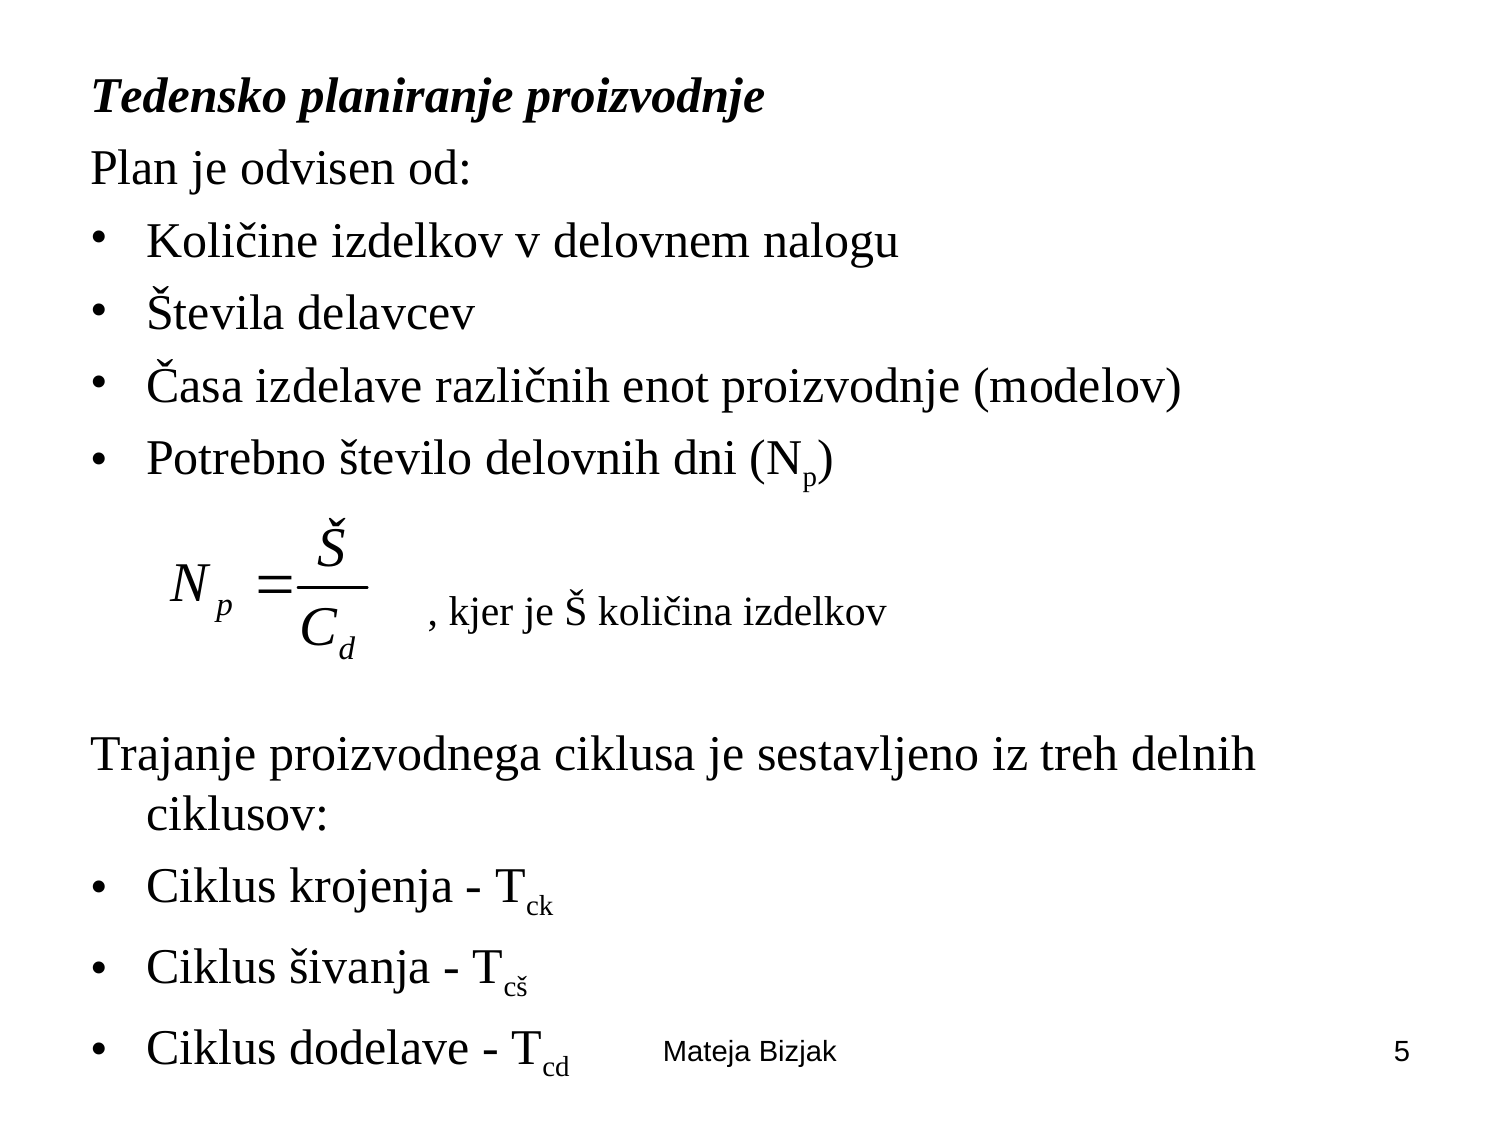

# Tedensko planiranje proizvodnje
Plan je odvisen od:
Količine izdelkov v delovnem nalogu
Števila delavcev
Časa izdelave različnih enot proizvodnje (modelov)
Potrebno število delovnih dni (Np)
 , kjer je Š količina izdelkov
Trajanje proizvodnega ciklusa je sestavljeno iz treh delnih ciklusov:
Ciklus krojenja - Tck
Ciklus šivanja - Tcš
Ciklus dodelave - Tcd
Mateja Bizjak
4